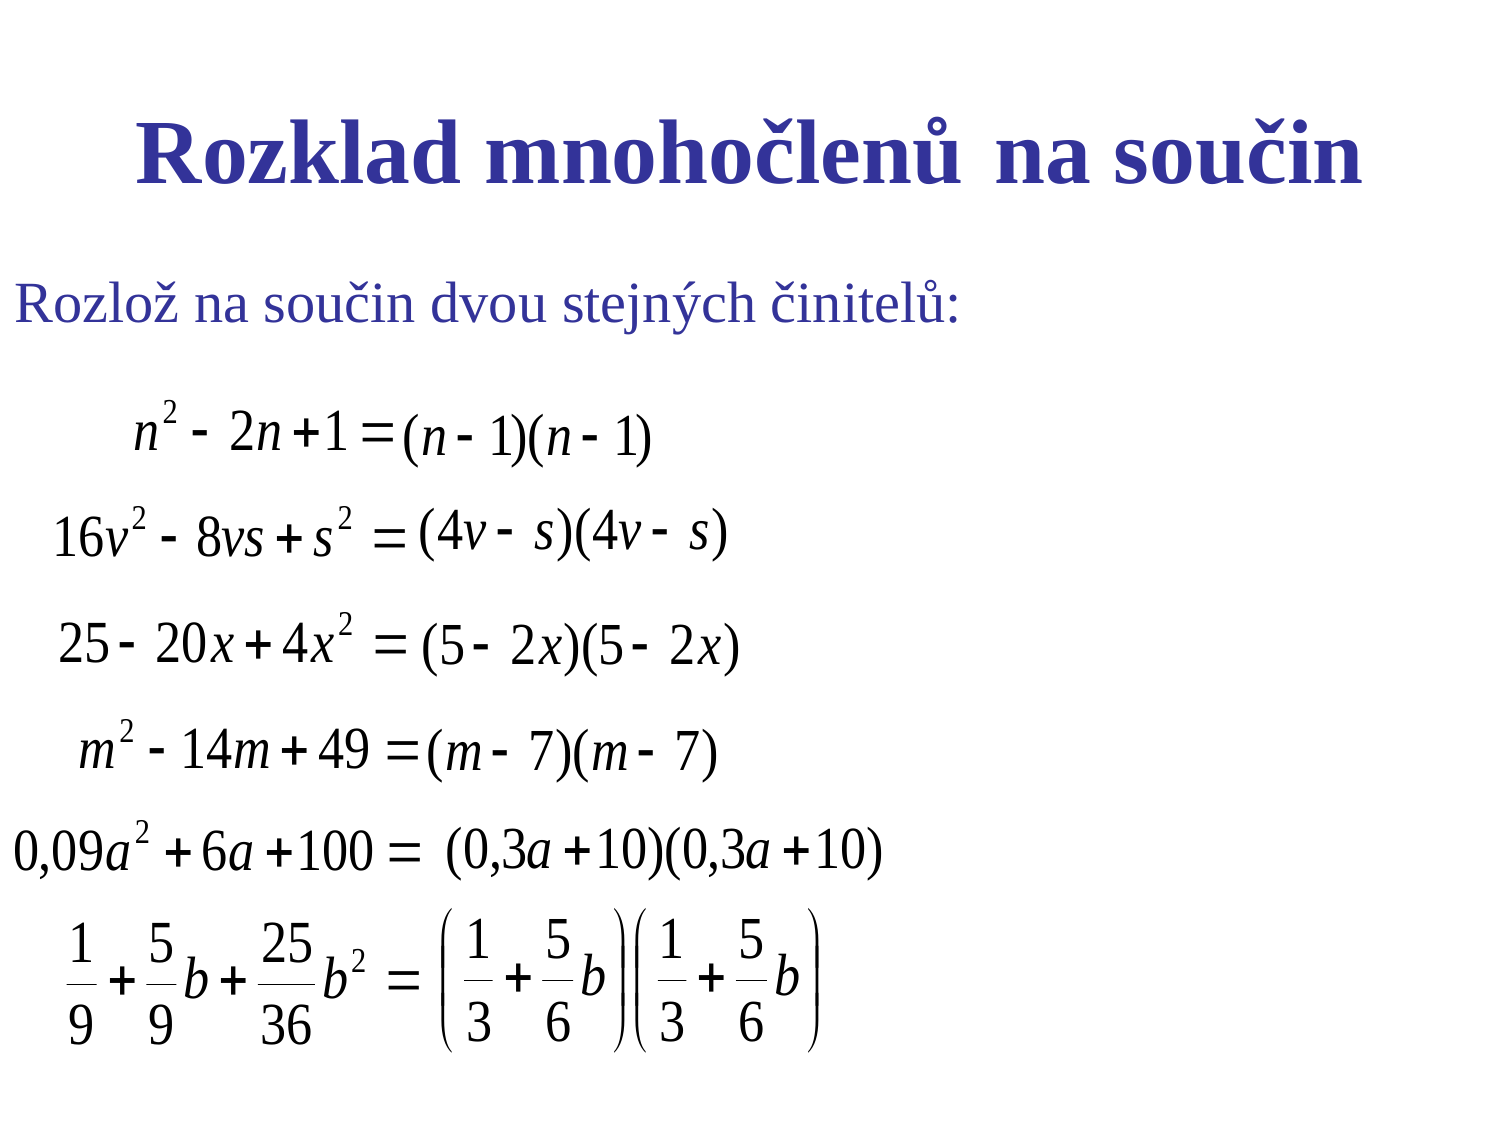

Rozklad mnohočlenů na součin
Rozlož na součin dvou stejných činitelů: